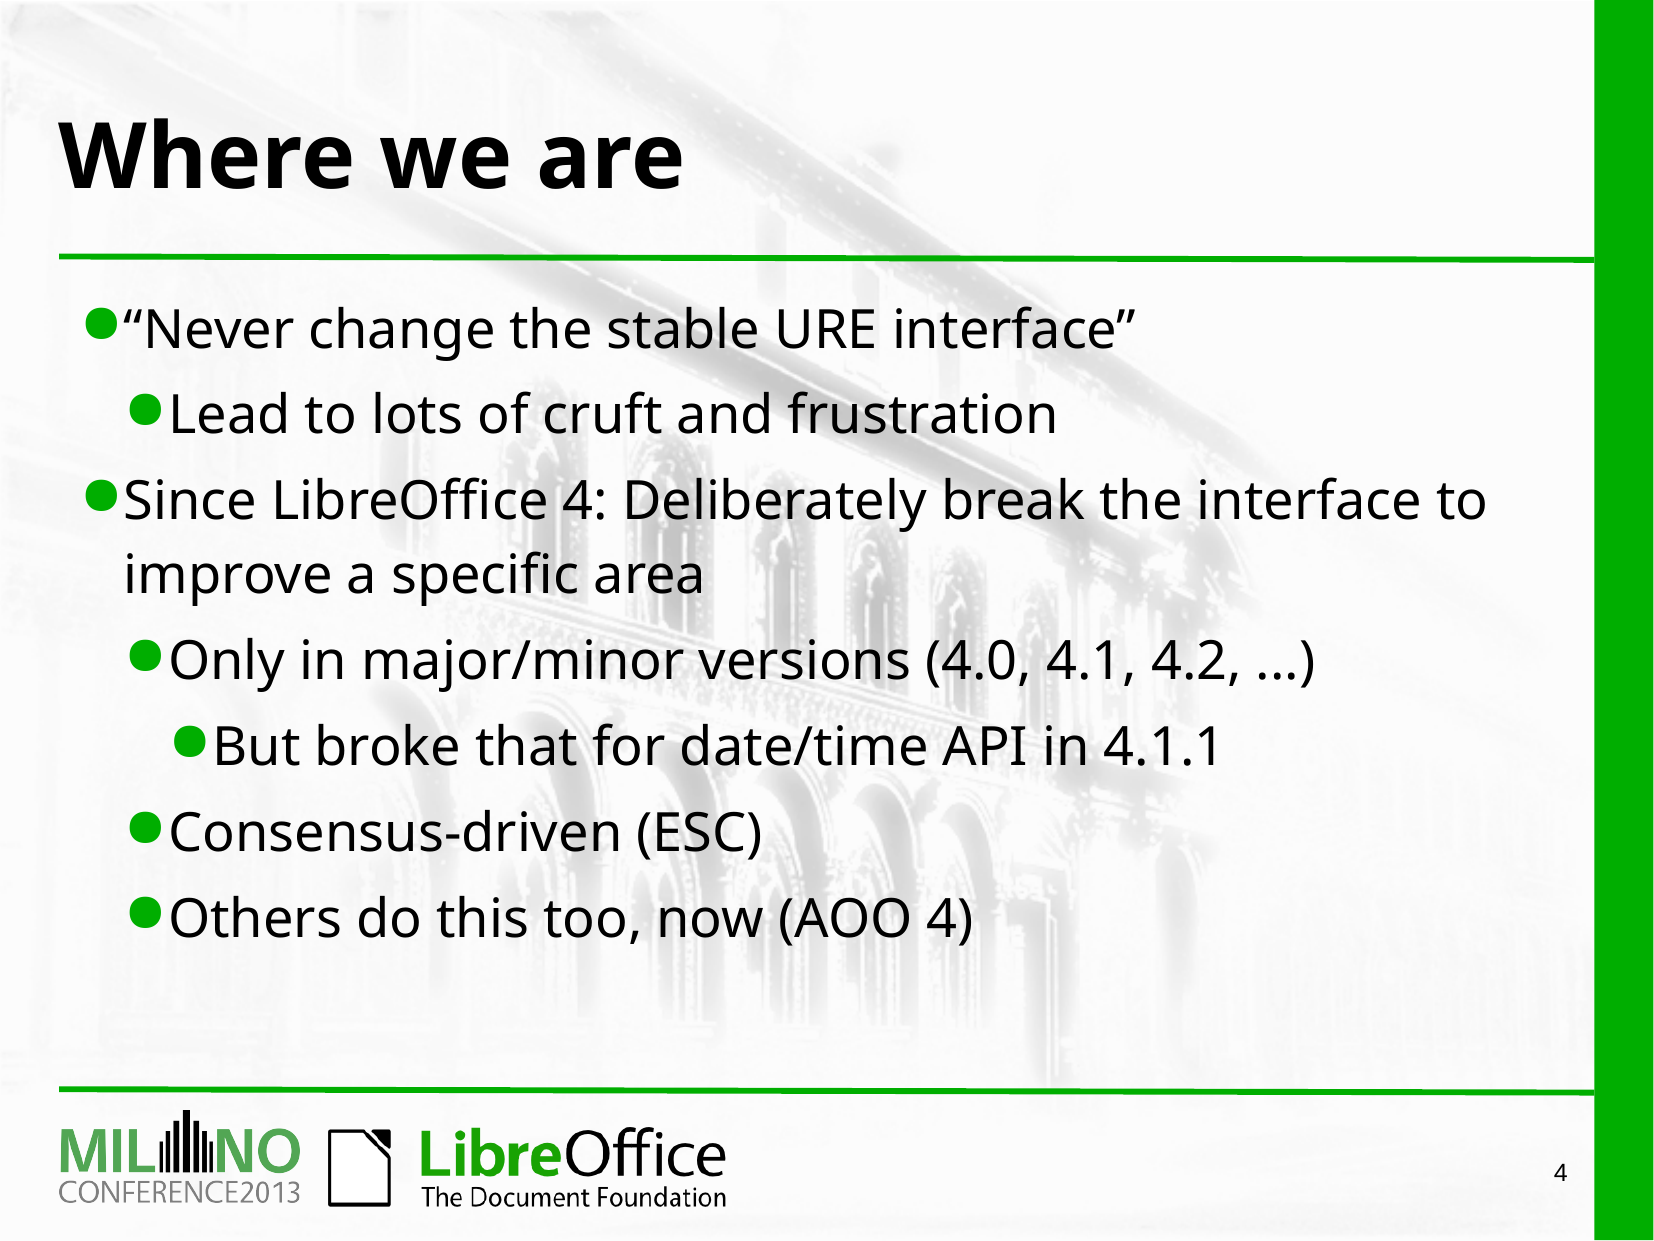

# Where we are
“Never change the stable URE interface”
Lead to lots of cruft and frustration
Since LibreOffice 4: Deliberately break the interface to improve a specific area
Only in major/minor versions (4.0, 4.1, 4.2, ...)
But broke that for date/time API in 4.1.1
Consensus-driven (ESC)
Others do this too, now (AOO 4)